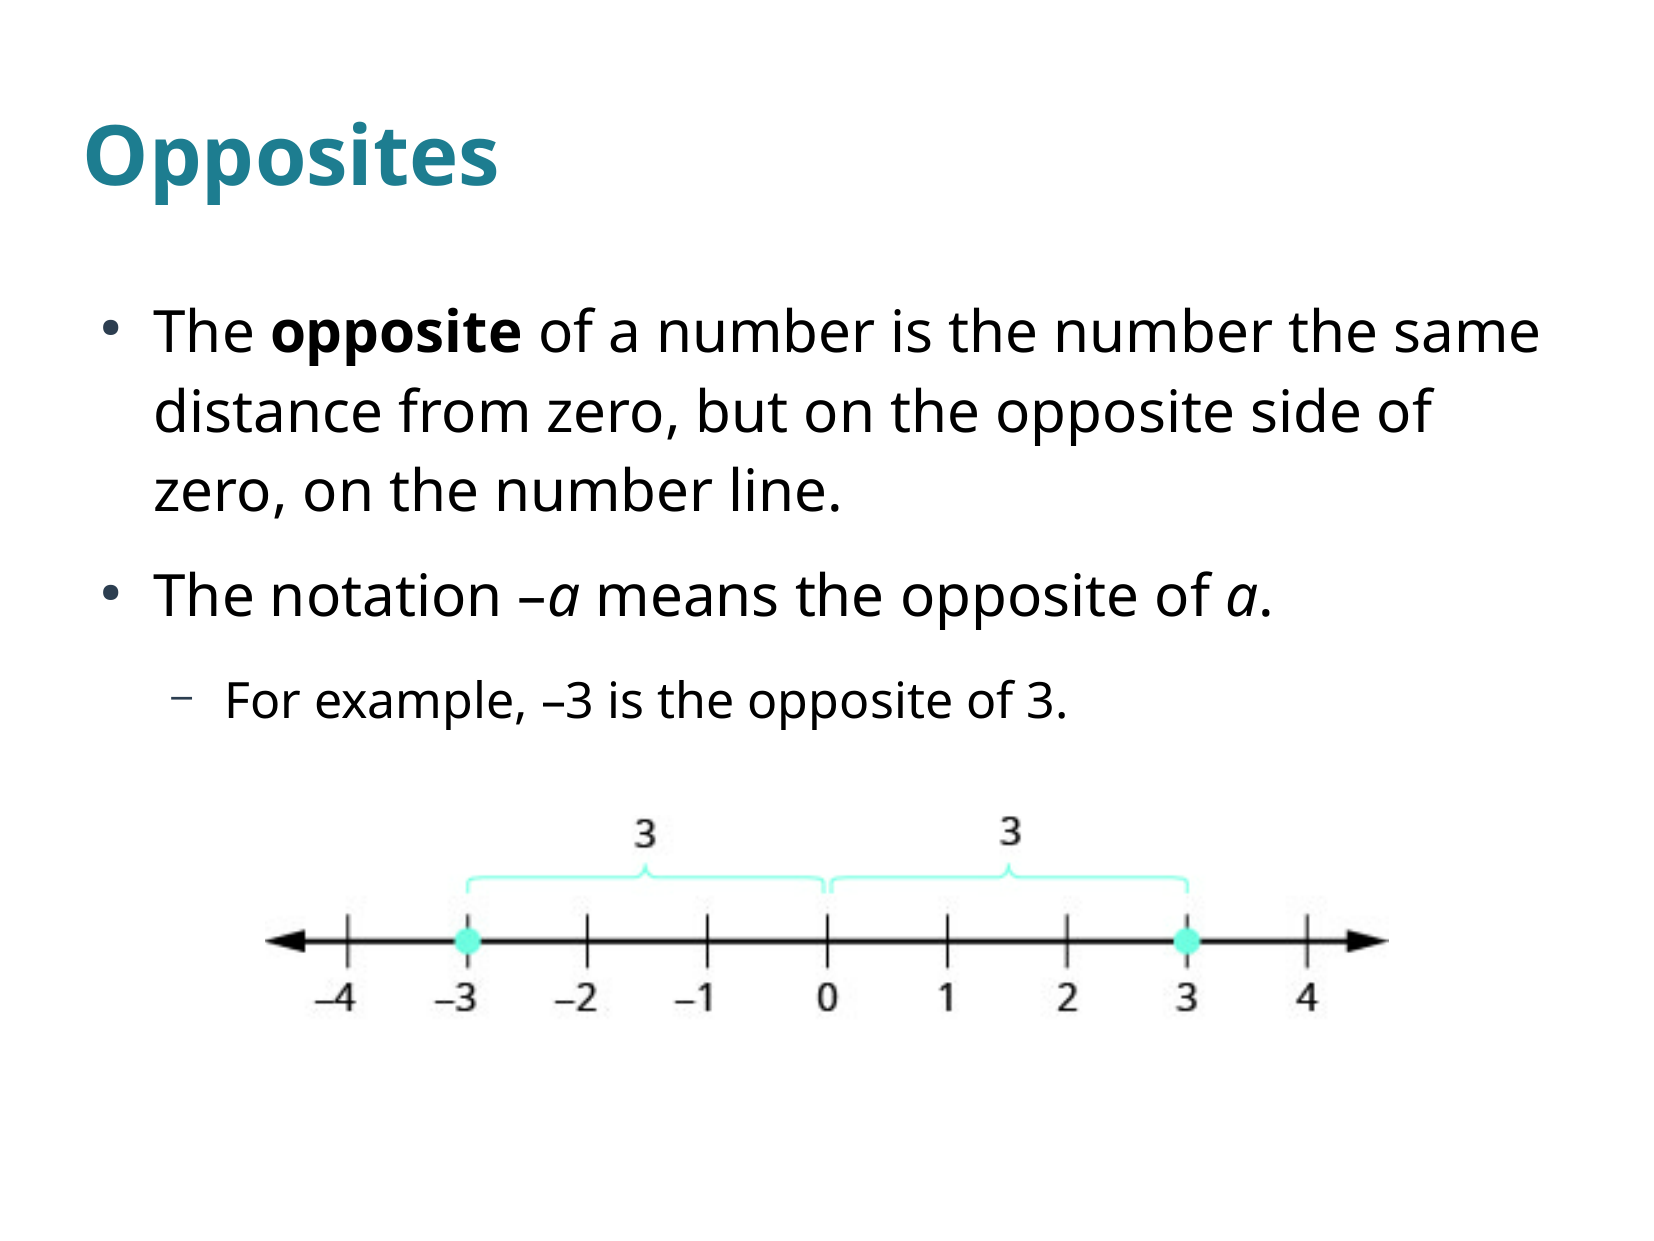

# Opposites
The opposite of a number is the number the same distance from zero, but on the opposite side of zero, on the number line.
The notation –a means the opposite of a.
For example, –3 is the opposite of 3.